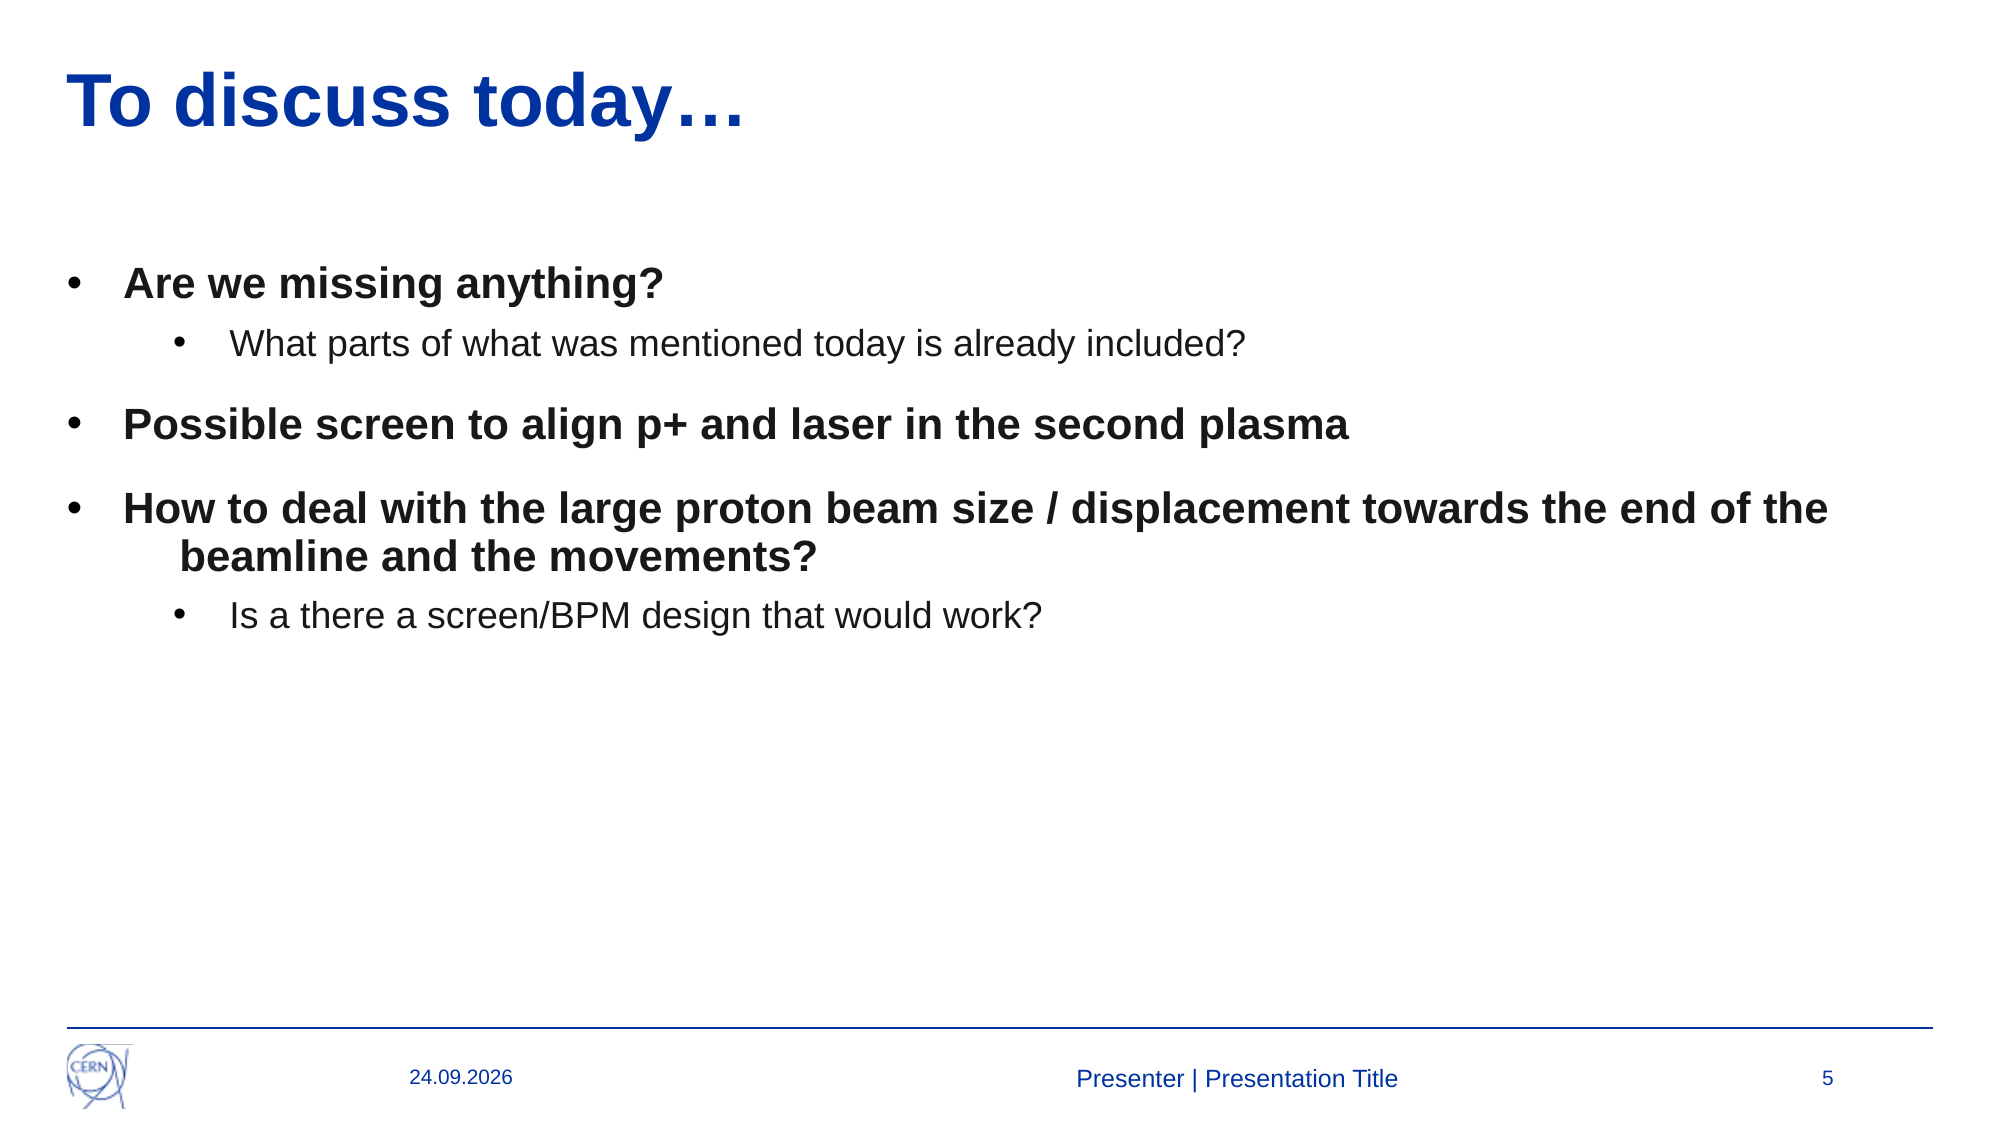

To discuss today…
# Are we missing anything?
What parts of what was mentioned today is already included?
Possible screen to align p+ and laser in the second plasma
How to deal with the large proton beam size / displacement towards the end of the beamline and the movements?
Is a there a screen/BPM design that would work?
Presenter | Presentation Title